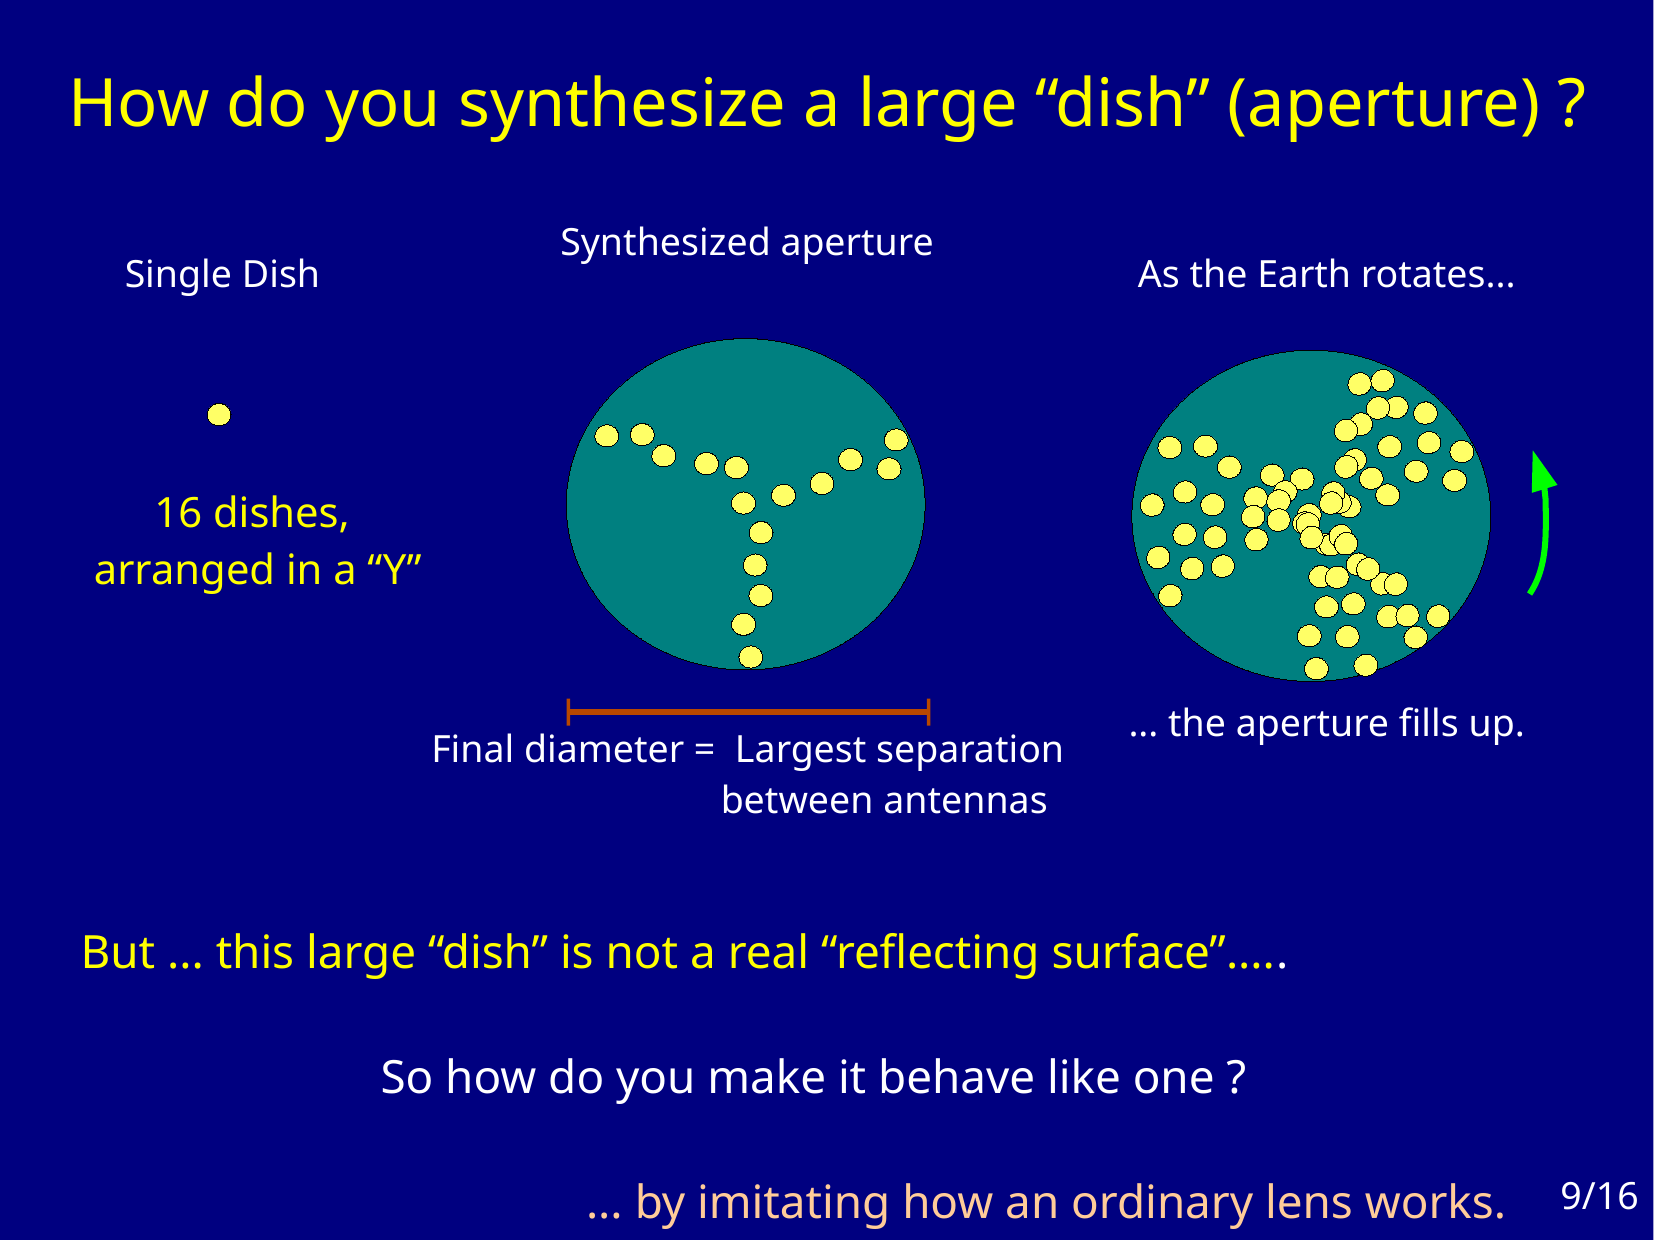

# How do you synthesize a large “dish” (aperture) ?
Synthesized aperture
Single Dish
As the Earth rotates...
16 dishes,
arranged in a “Y”
... the aperture fills up.
Final diameter = Largest separation
 between antennas
But ... this large “dish” is not a real “reflecting surface”.....
 So how do you make it behave like one ?
 ... by imitating how an ordinary lens works.